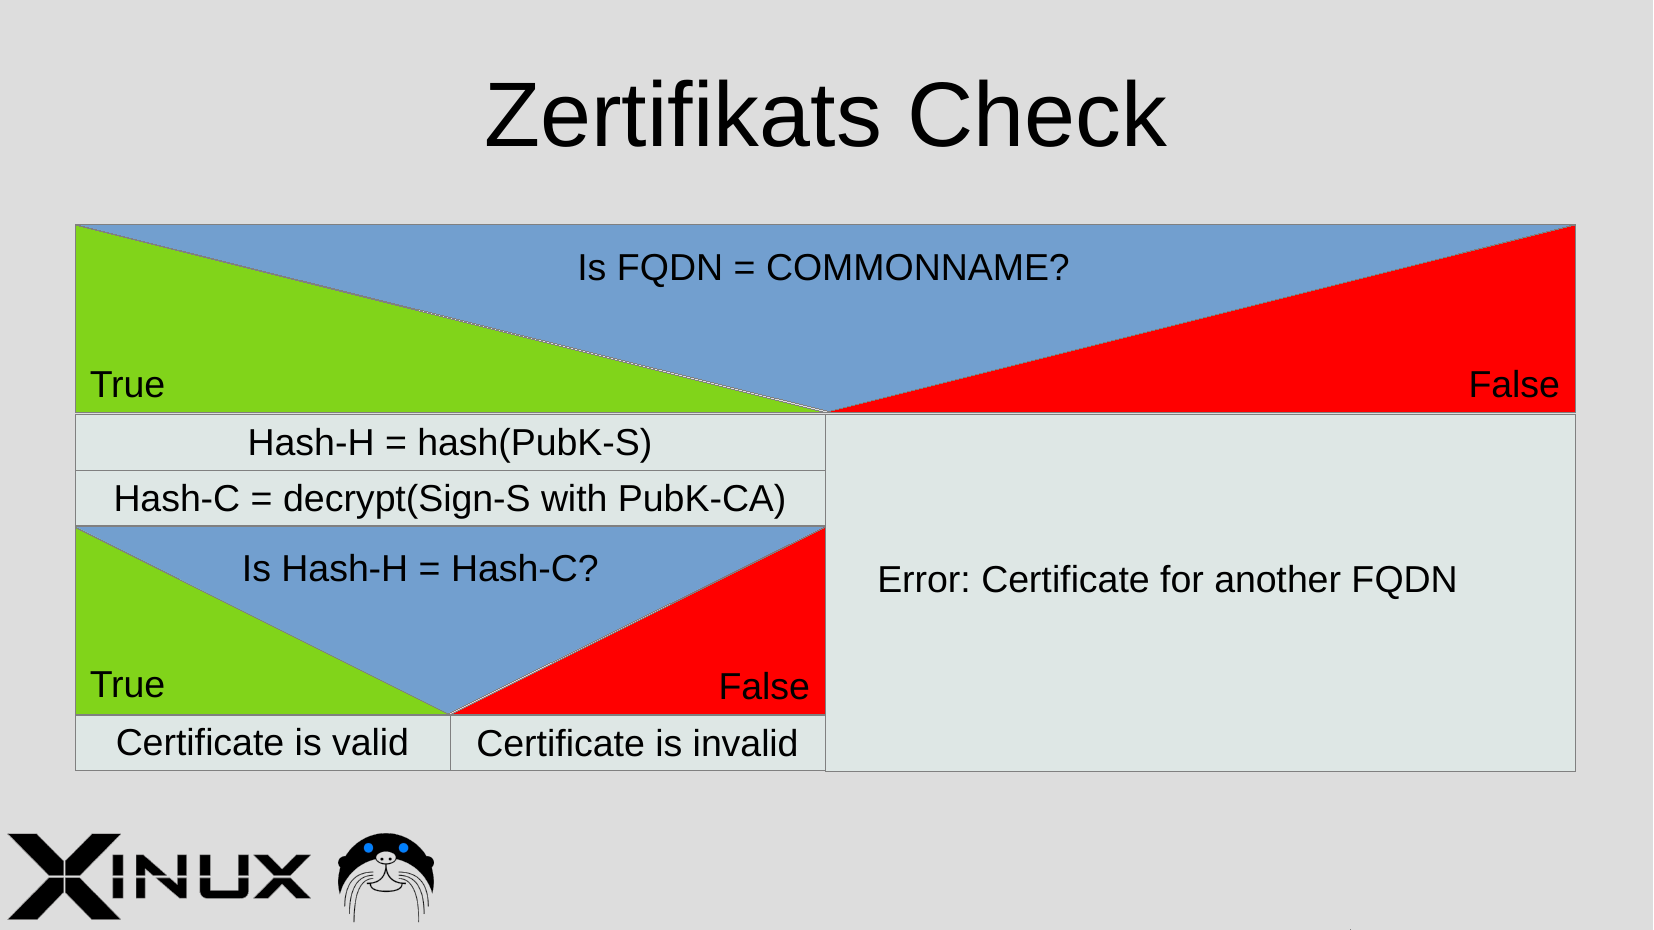

# Zertifikats Check
Is FQDN = COMMONNAME?
True
False
Hash-H = hash(PubK-S)
Hash-C = decrypt(Sign-S with PubK-CA)
Is Hash-H = Hash-C?
Error: Certificate for another FQDN
True
False
Certificate is valid
Certificate is invalid